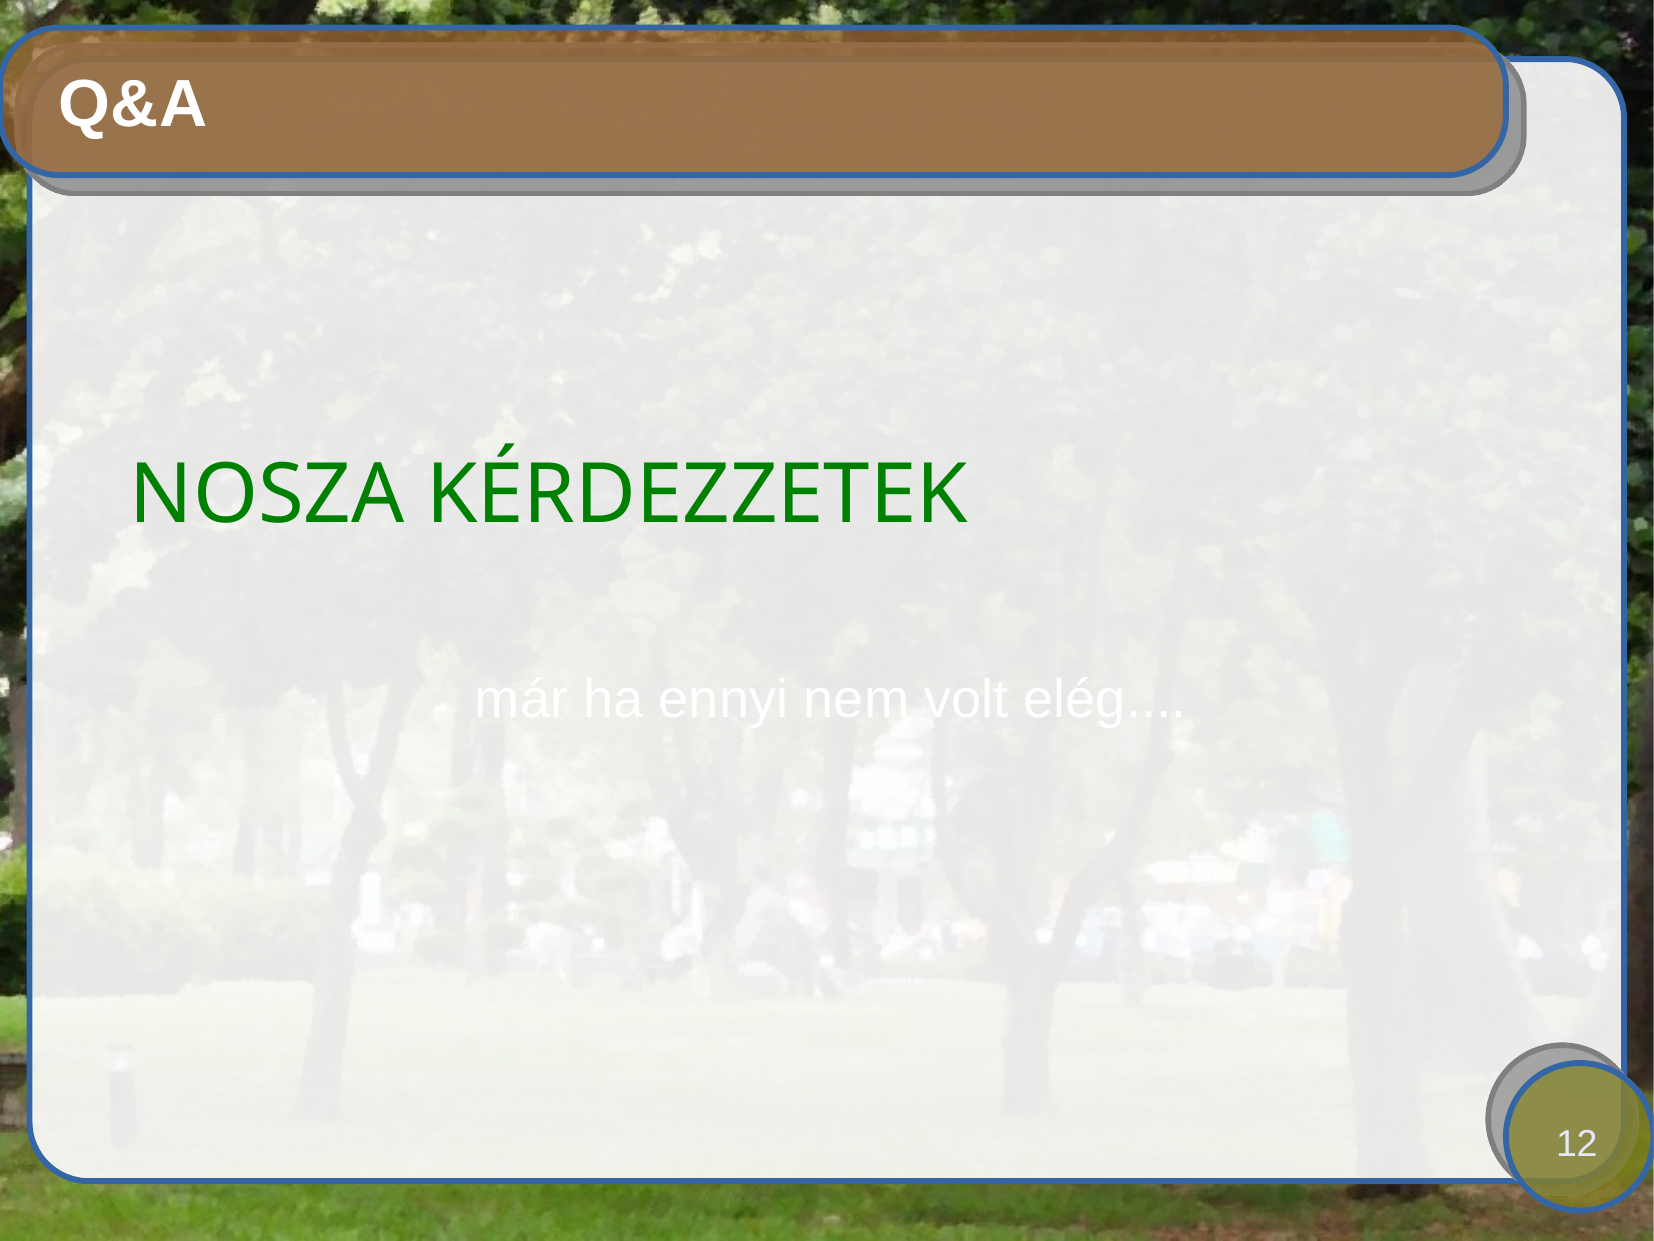

# Q&A
NOSZA KÉRDEZZETEK
 már ha ennyi nem volt elég....
12